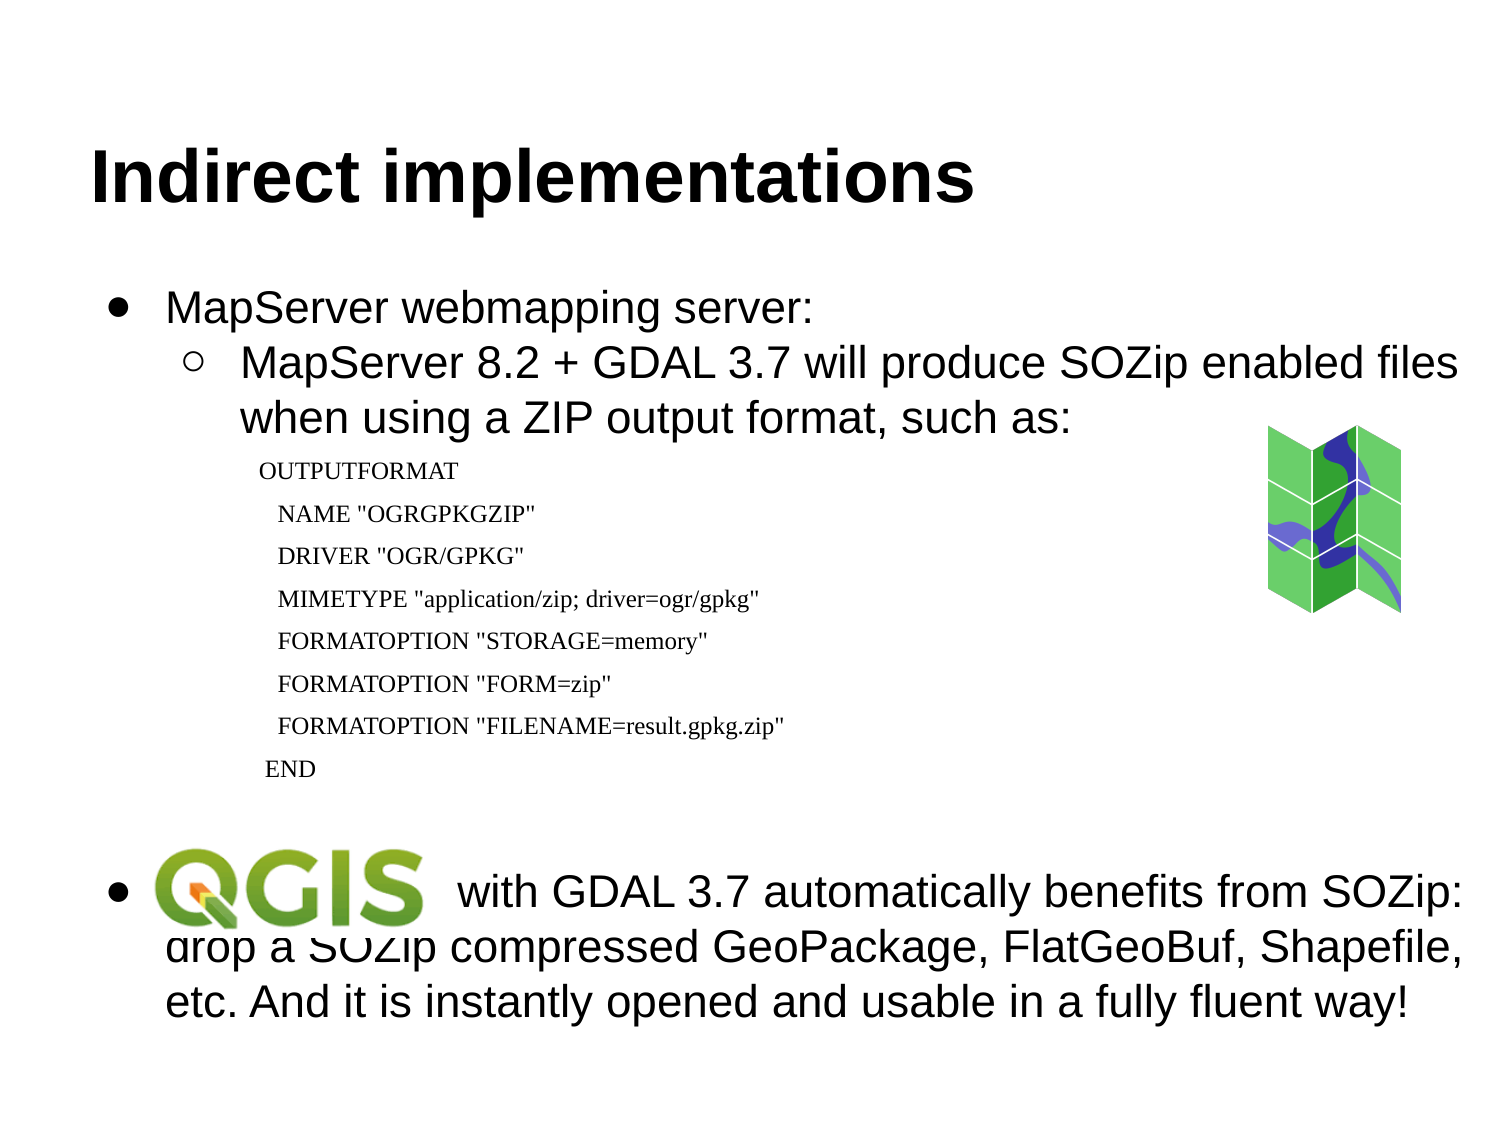

# Indirect implementations
MapServer webmapping server:
MapServer 8.2 + GDAL 3.7 will produce SOZip enabled files when using a ZIP output format, such as:
 OUTPUTFORMAT
 NAME "OGRGPKGZIP"
 DRIVER "OGR/GPKG"
 MIMETYPE "application/zip; driver=ogr/gpkg"
 FORMATOPTION "STORAGE=memory"
 FORMATOPTION "FORM=zip"
 FORMATOPTION "FILENAME=result.gpkg.zip"
 END
QGIS with GDAL 3.7 automatically benefits from SOZip: drop a SOZip compressed GeoPackage, FlatGeoBuf, Shapefile, etc. And it is instantly opened and usable in a fully fluent way!